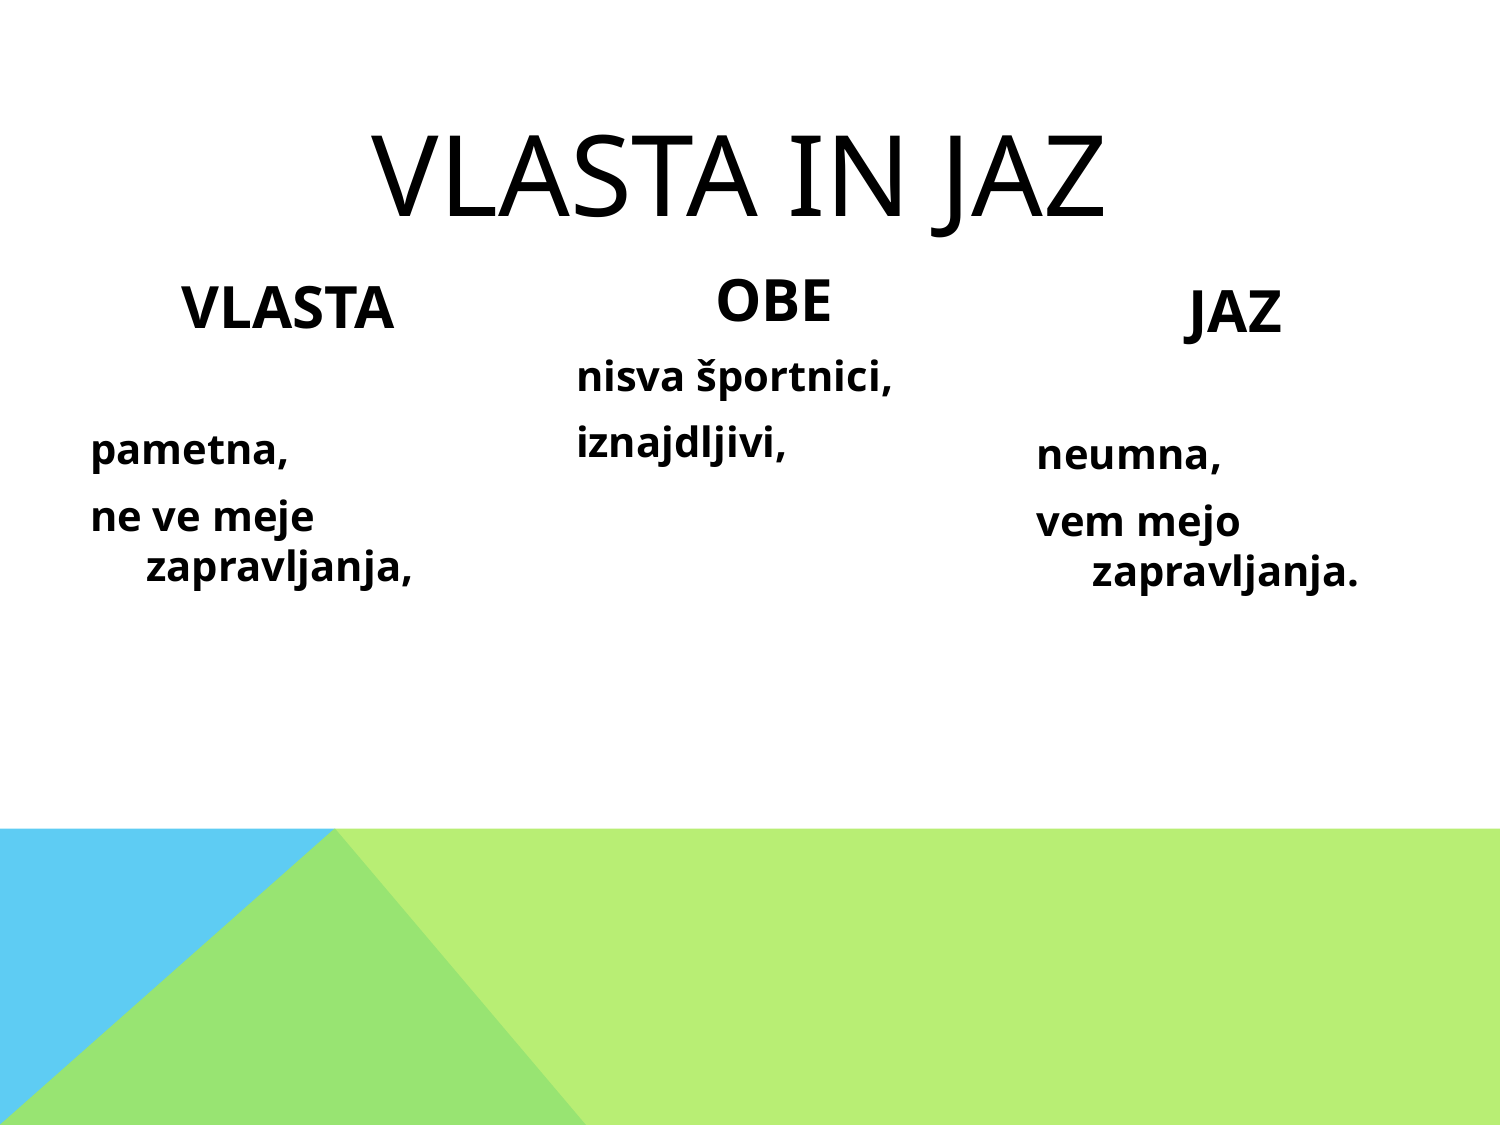

VLASTA IN JAZ
OBE
nisva športnici,
iznajdljivi,
# VLASTA
pametna,
ne ve meje zapravljanja,
JAZ
neumna,
vem mejo zapravljanja.